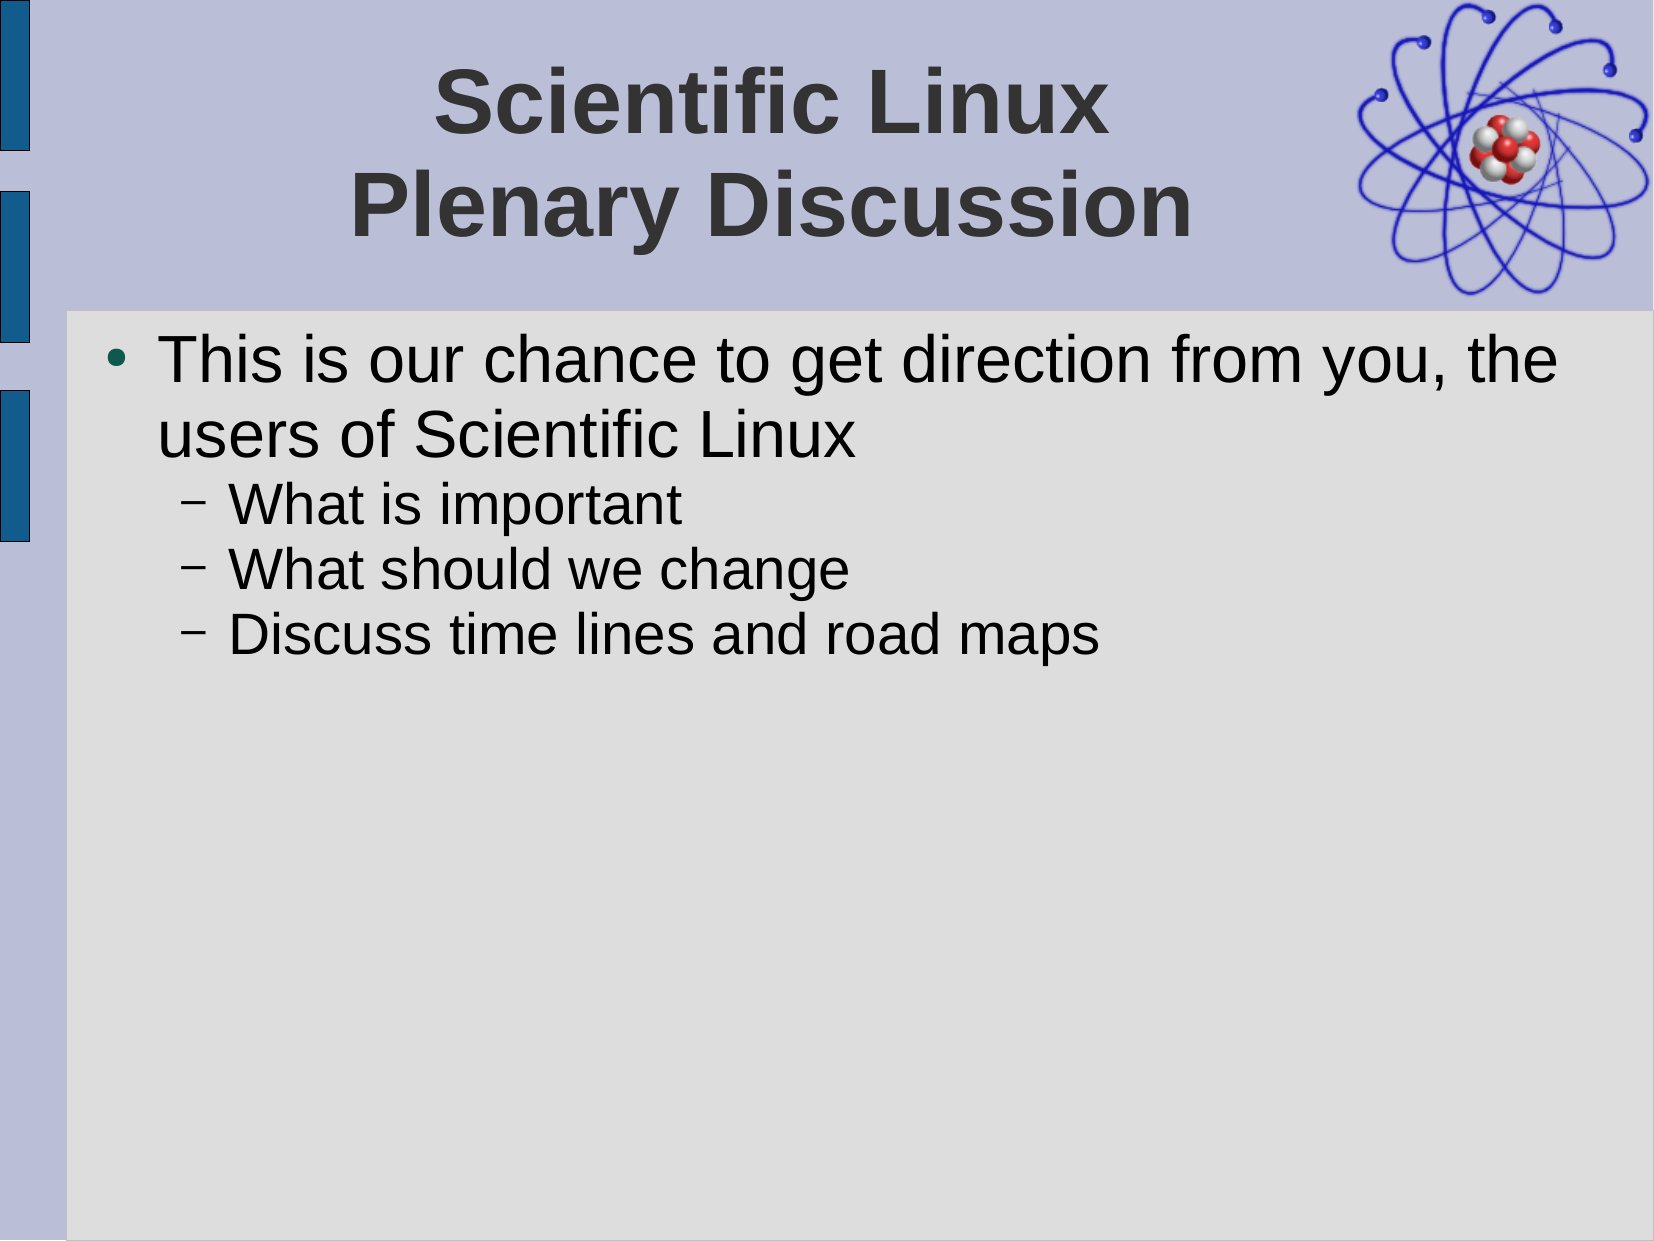

# Scientific Linux Plenary Discussion
This is our chance to get direction from you, the users of Scientific Linux
What is important
What should we change
Discuss time lines and road maps